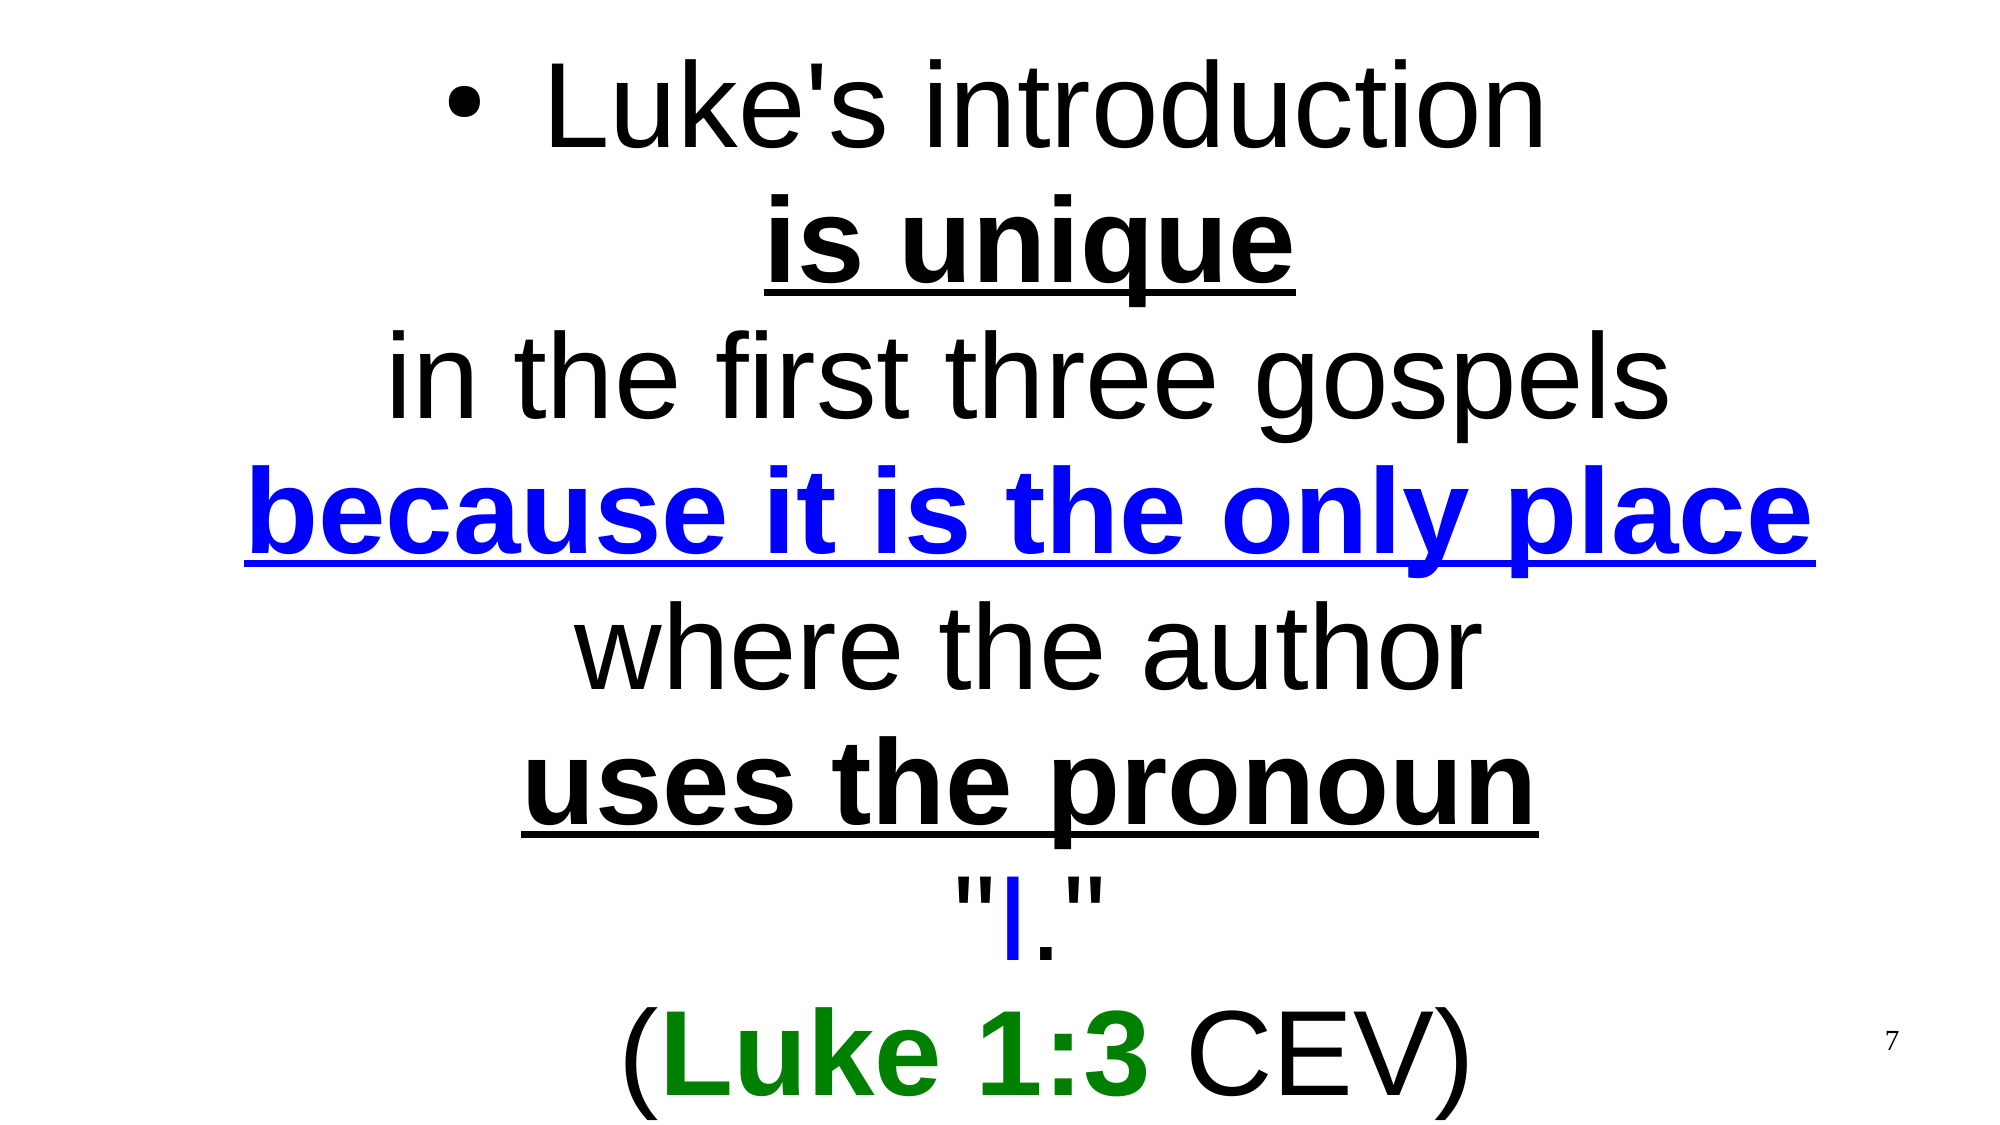

# Luke's introduction is unique in the first three gospels because it is the only place where the author uses the pronoun "I." (Luke 1:3 CEV)
7